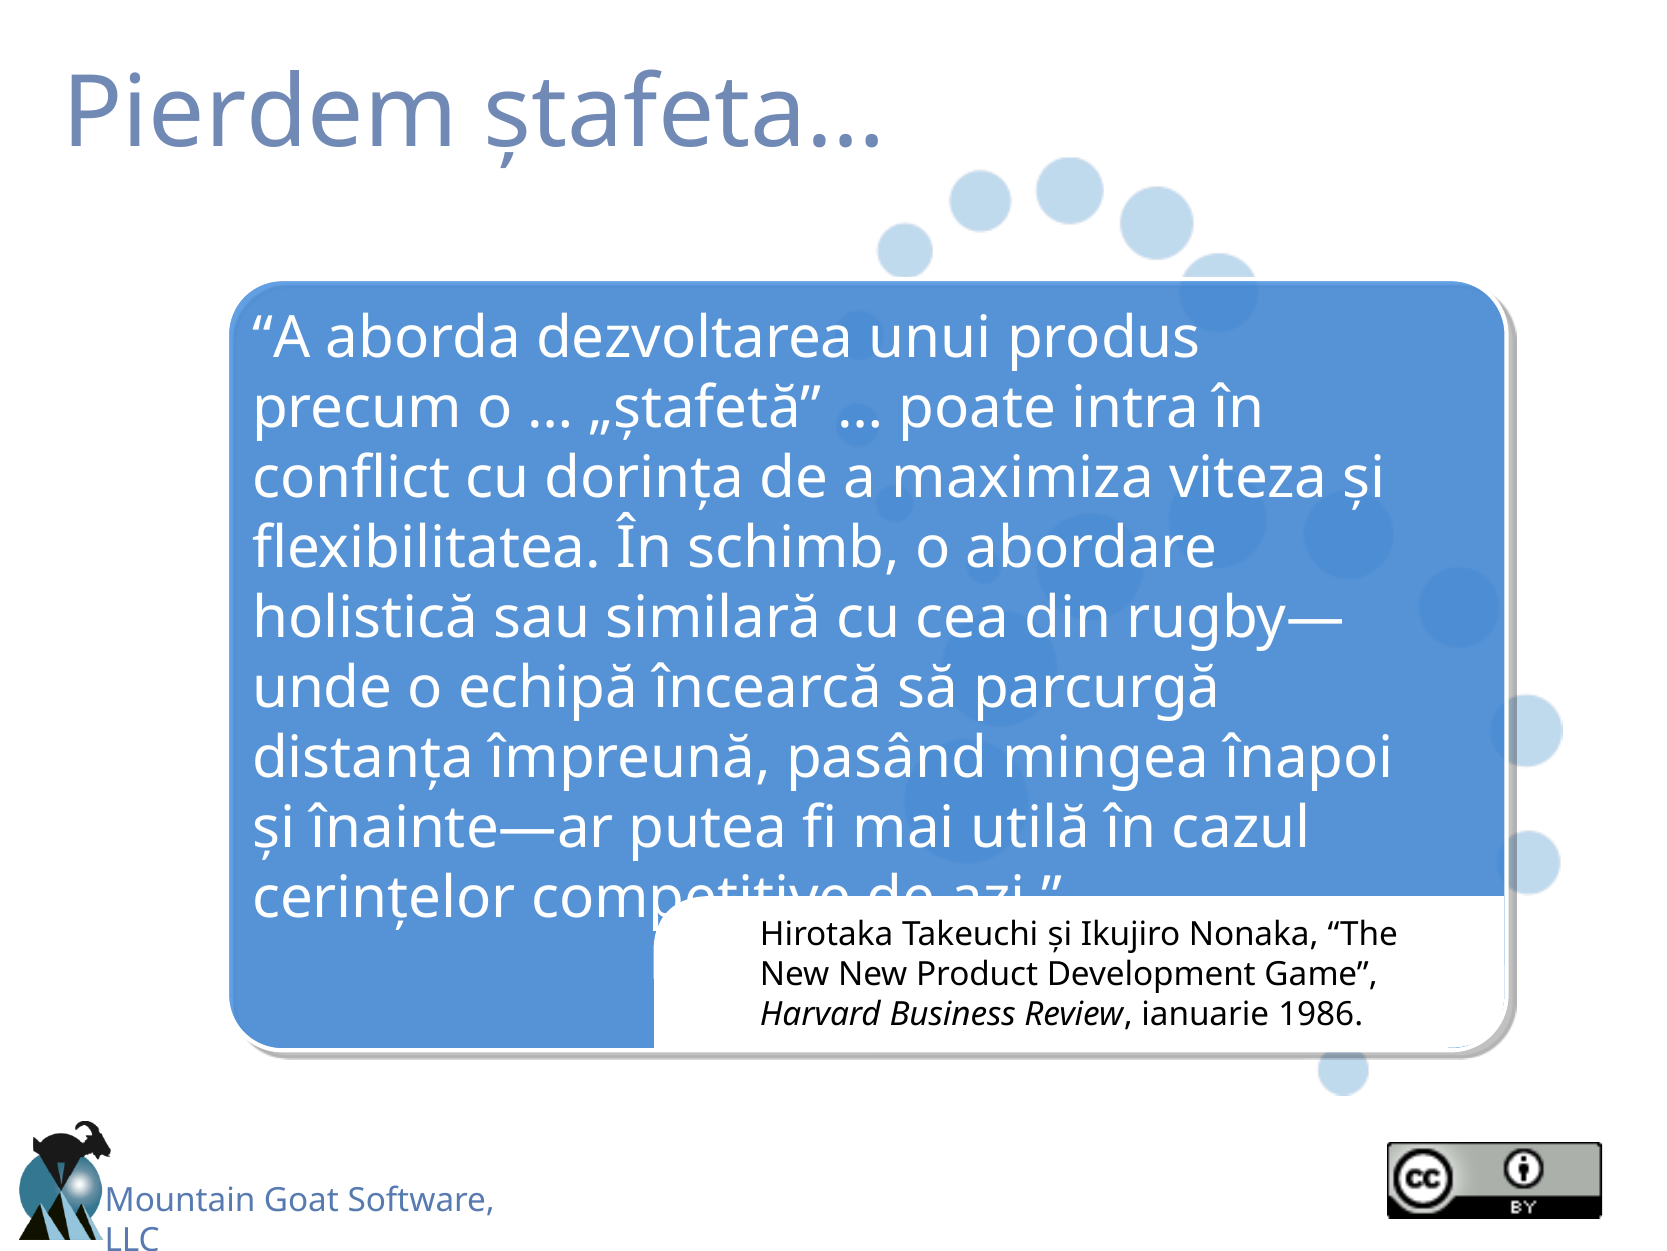

# Pierdem ștafeta…
“A aborda dezvoltarea unui produs precum o … „ștafetă” … poate intra în conflict cu dorința de a maximiza viteza și flexibilitatea. În schimb, o abordare holistică sau similară cu cea din rugby—unde o echipă încearcă să parcurgă distanța împreună, pasând mingea înapoi și înainte—ar putea fi mai utilă în cazul cerințelor competitive de azi.”
Hirotaka Takeuchi și Ikujiro Nonaka, “The New New Product Development Game”, Harvard Business Review, ianuarie 1986.